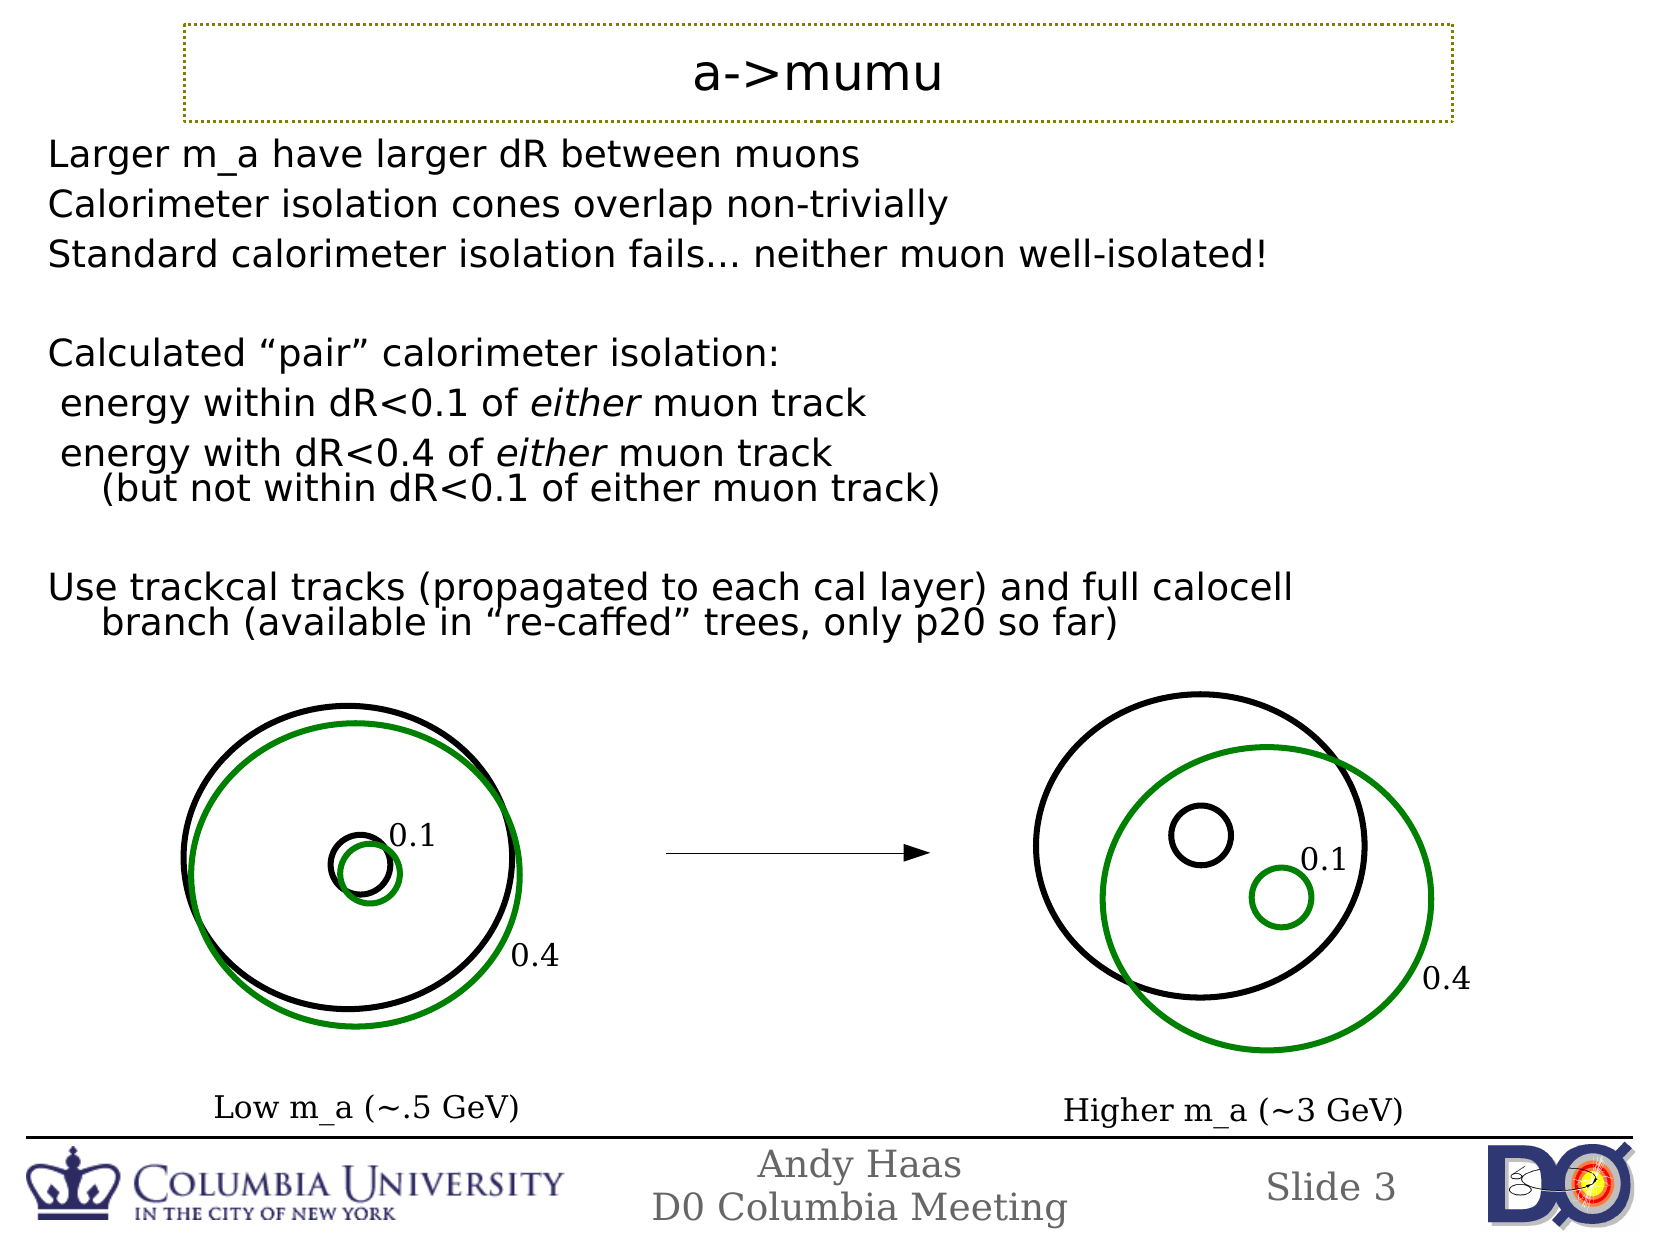

# a->mumu
Larger m_a have larger dR between muons
Calorimeter isolation cones overlap non-trivially
Standard calorimeter isolation fails... neither muon well-isolated!
Calculated “pair” calorimeter isolation:
 energy within dR<0.1 of either muon track
 energy with dR<0.4 of either muon track
(but not within dR<0.1 of either muon track)
Use trackcal tracks (propagated to each cal layer) and full calocell branch (available in “re-caffed” trees, only p20 so far)
0.1
0.1
0.4
0.4
Low m_a (~.5 GeV)
Higher m_a (~3 GeV)